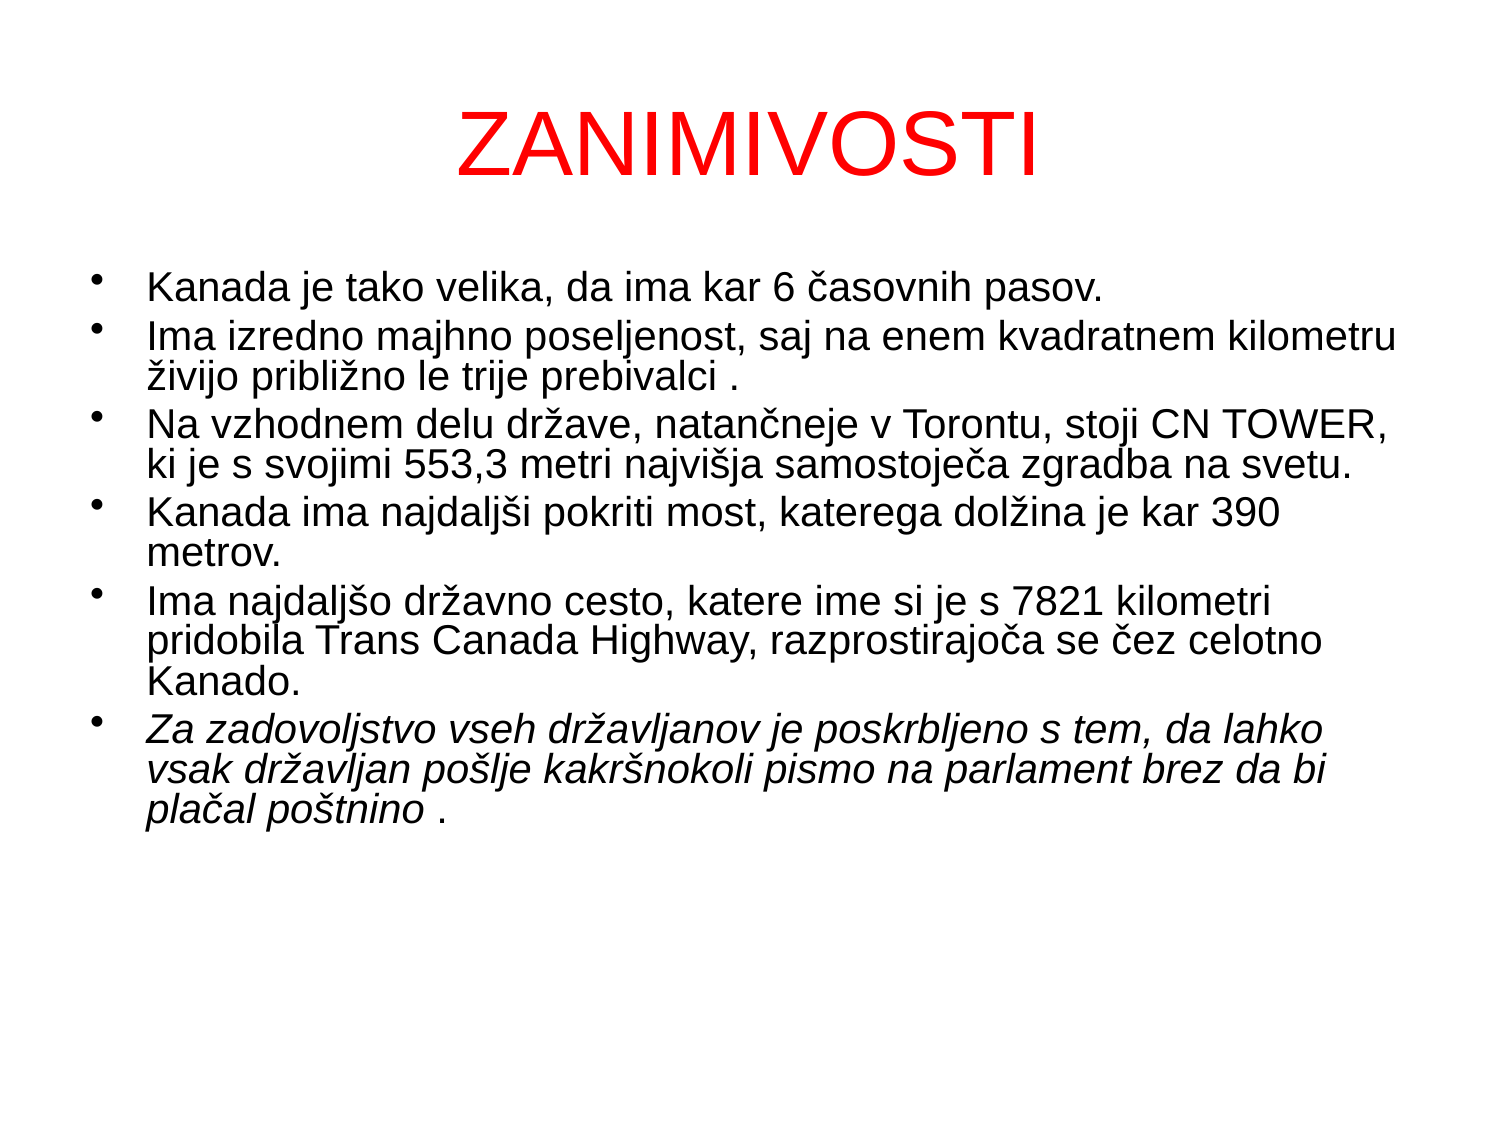

# ZANIMIVOSTI
Kanada je tako velika, da ima kar 6 časovnih pasov.
Ima izredno majhno poseljenost, saj na enem kvadratnem kilometru živijo približno le trije prebivalci .
Na vzhodnem delu države, natančneje v Torontu, stoji CN TOWER, ki je s svojimi 553,3 metri najvišja samostoječa zgradba na svetu.
Kanada ima najdaljši pokriti most, katerega dolžina je kar 390 metrov.
Ima najdaljšo državno cesto, katere ime si je s 7821 kilometri pridobila Trans Canada Highway, razprostirajoča se čez celotno Kanado.
Za zadovoljstvo vseh državljanov je poskrbljeno s tem, da lahko vsak državljan pošlje kakršnokoli pismo na parlament brez da bi plačal poštnino .